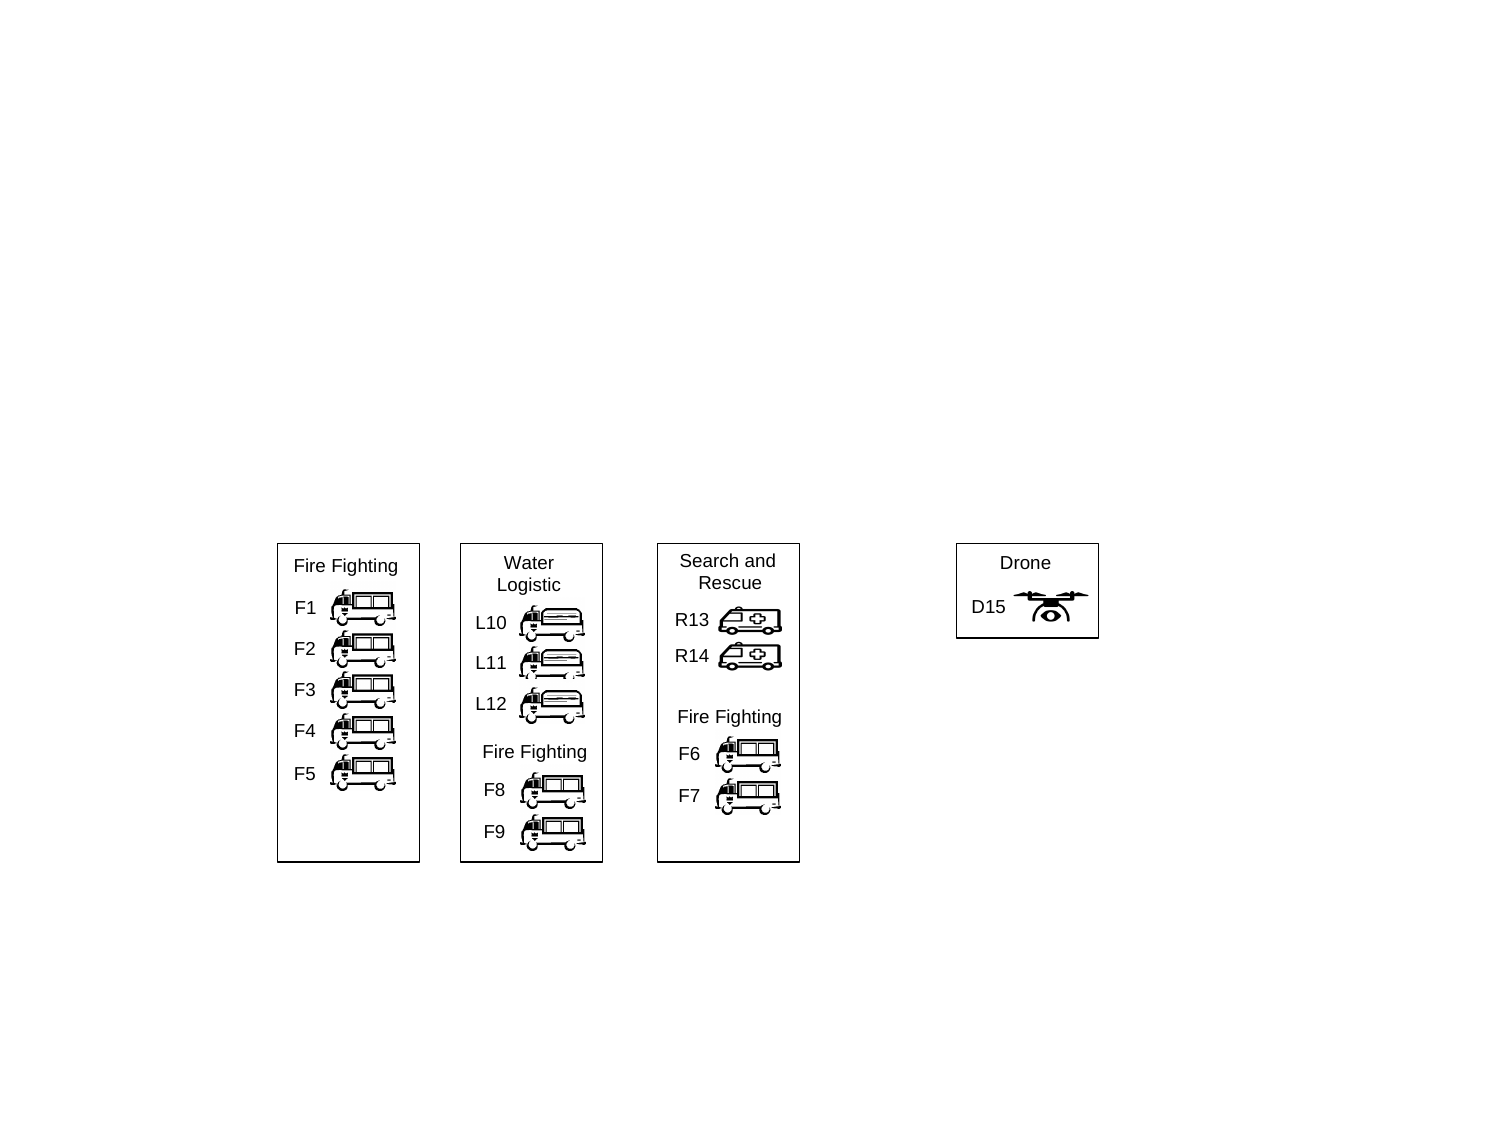

Search and
Rescue
R13
R14
Fire Fighting
F6
F7
Fire Fighting
F1
F2
F3
F4
F5
Water
Logistic
L10
L11
L12
Fire Fighting
F8
F9
Drone
D15